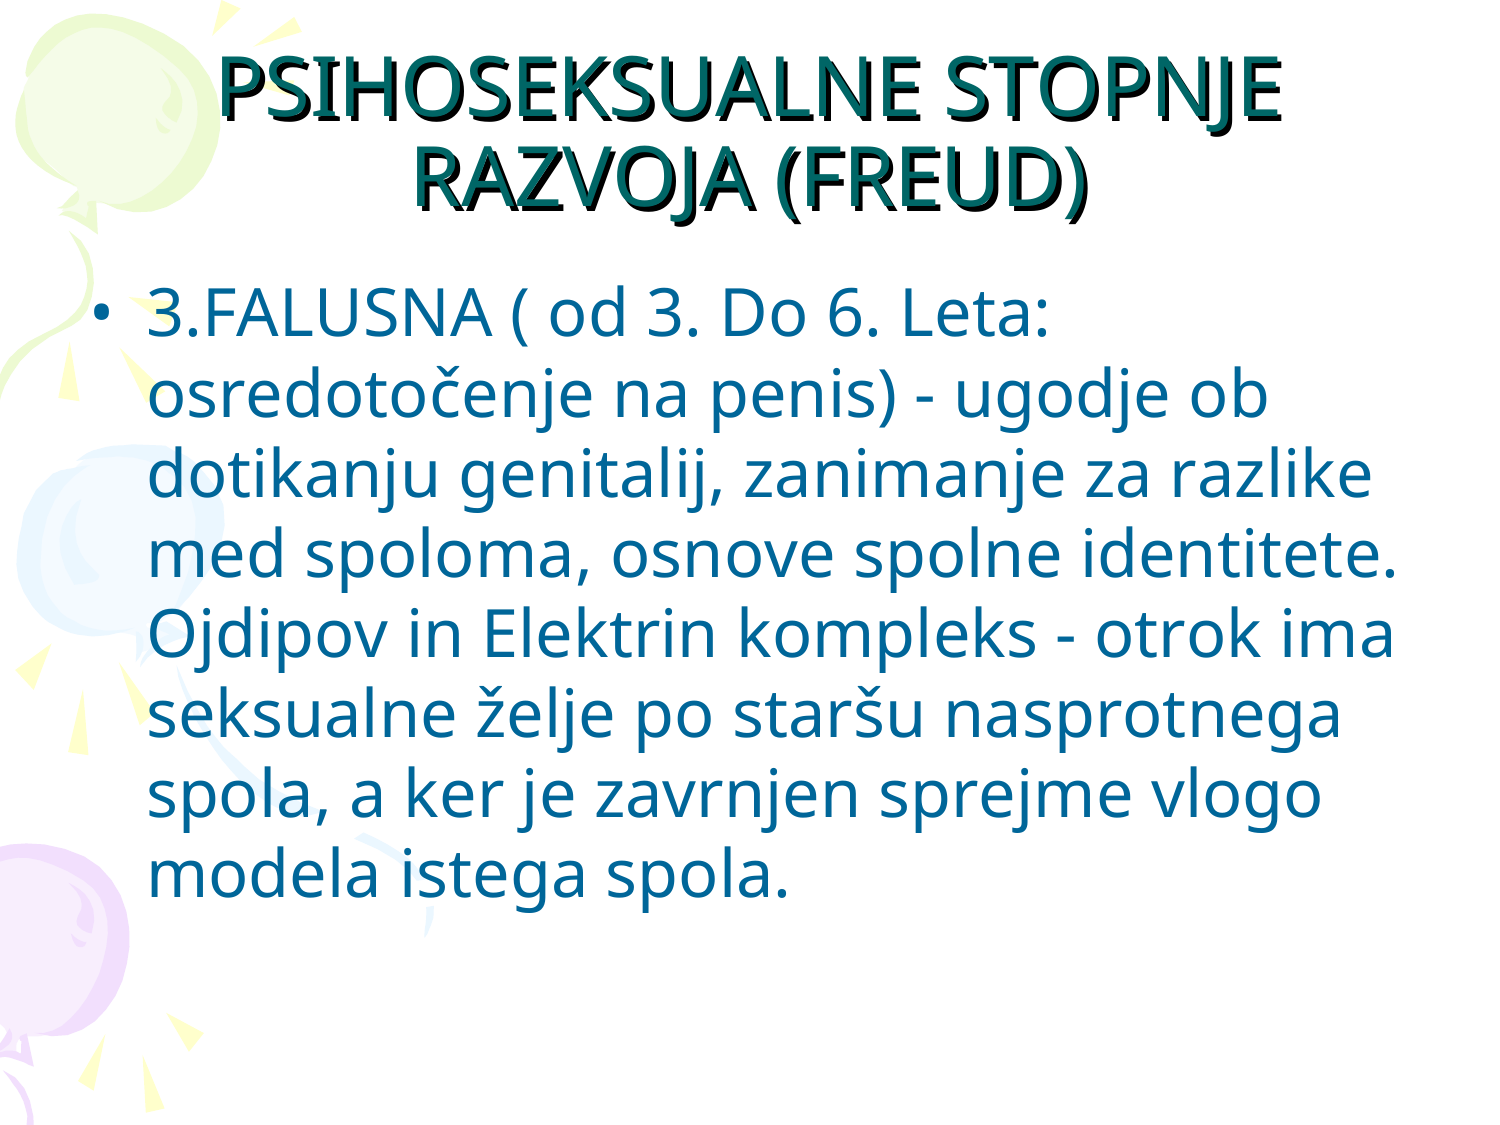

# PSIHOSEKSUALNE STOPNJE RAZVOJA (FREUD)
3.FALUSNA ( od 3. Do 6. Leta: osredotočenje na penis) - ugodje ob dotikanju genitalij, zanimanje za razlike med spoloma, osnove spolne identitete. Ojdipov in Elektrin kompleks - otrok ima seksualne želje po staršu nasprotnega spola, a ker je zavrnjen sprejme vlogo modela istega spola.